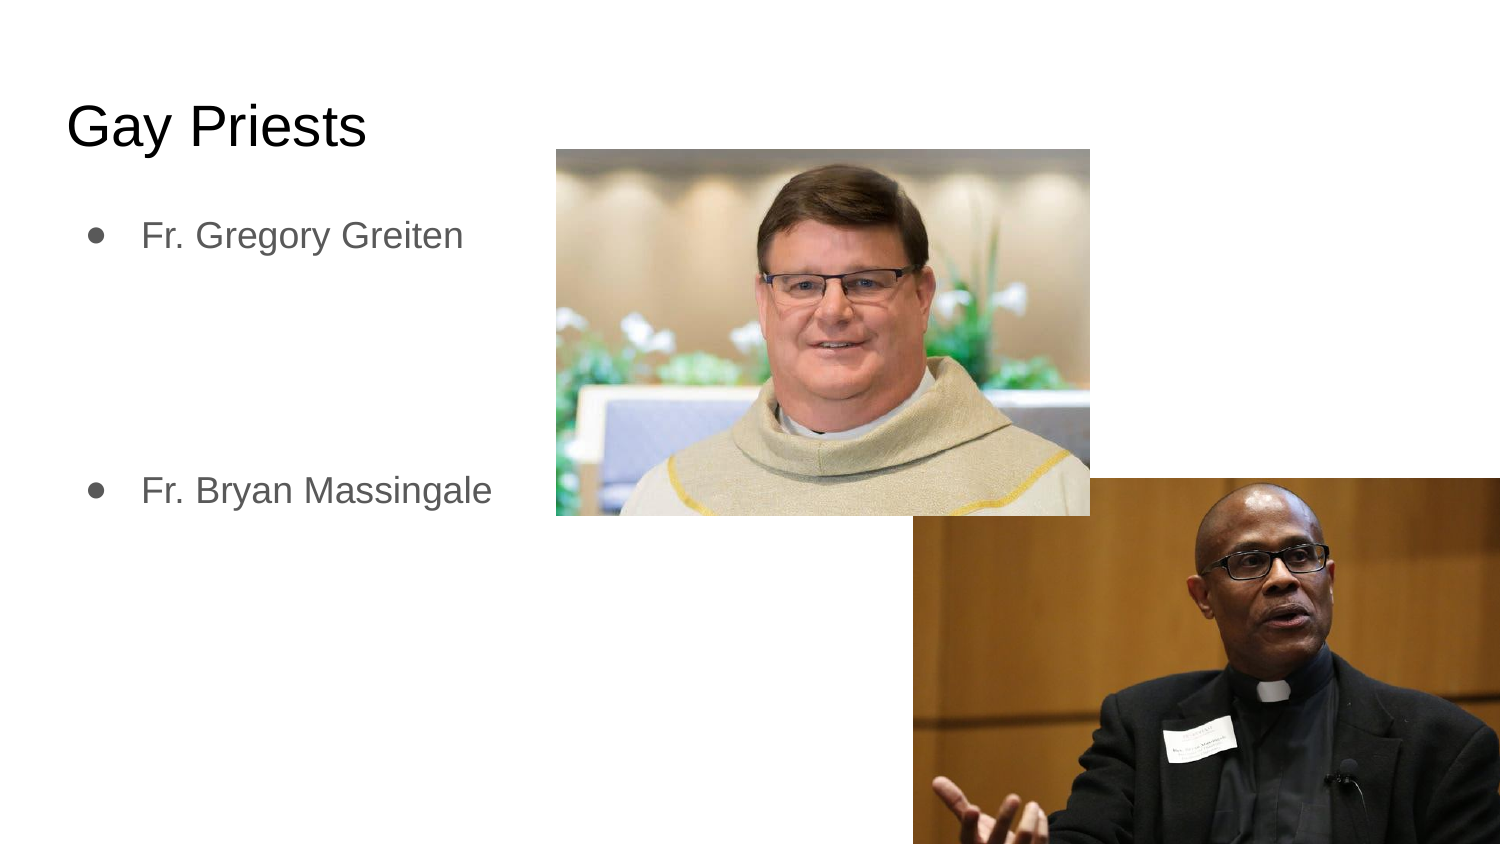

# Gay Priests
Fr. Gregory Greiten
Fr. Bryan Massingale